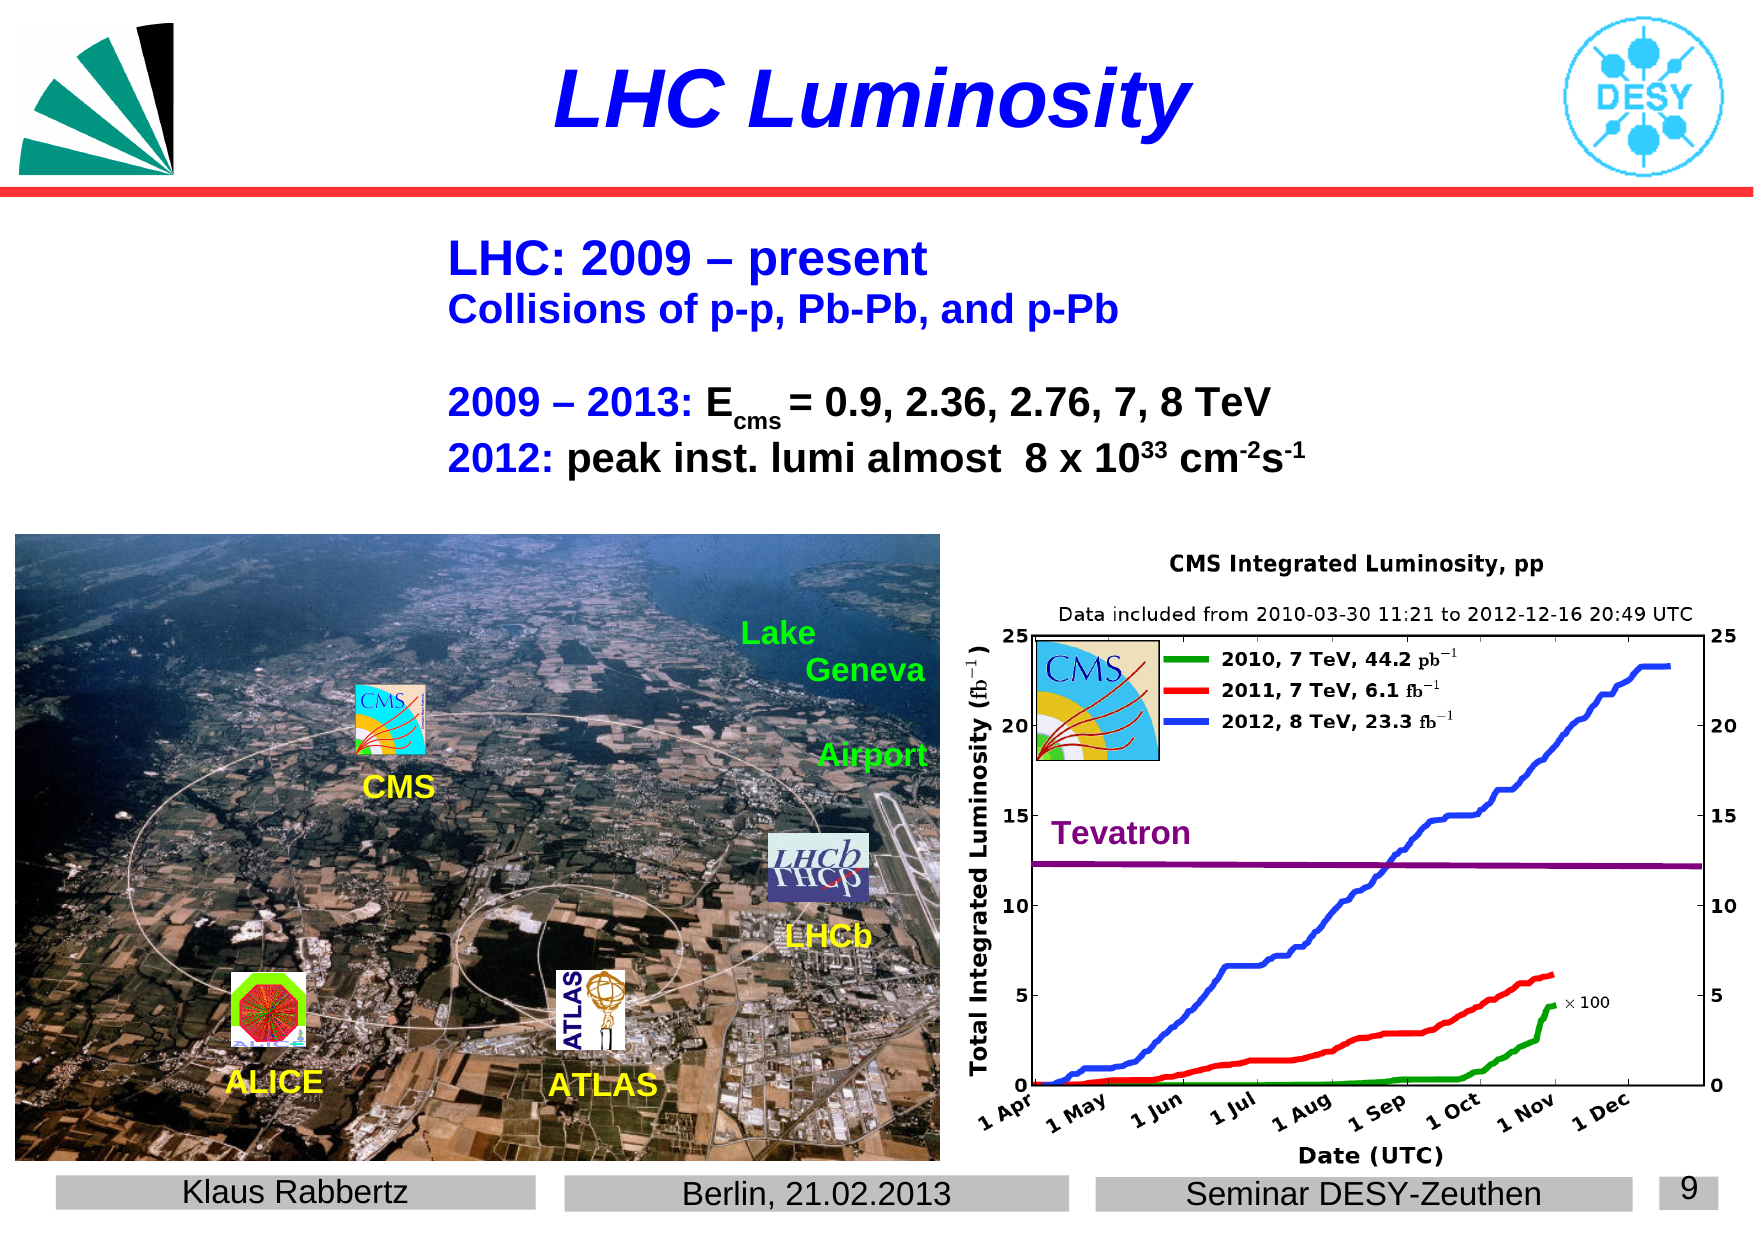

# LHC Luminosity
LHC: 2009 – present
Collisions of p-p, Pb-Pb, and p-Pb
2009 – 2013: Ecms = 0.9, 2.36, 2.76, 7, 8 TeV
2012: peak inst. lumi almost 8 x 1033 cm-2s-1
ALICE
CMS
LHCb
ATLAS
Lake
 Geneva
Airport
Tevatron